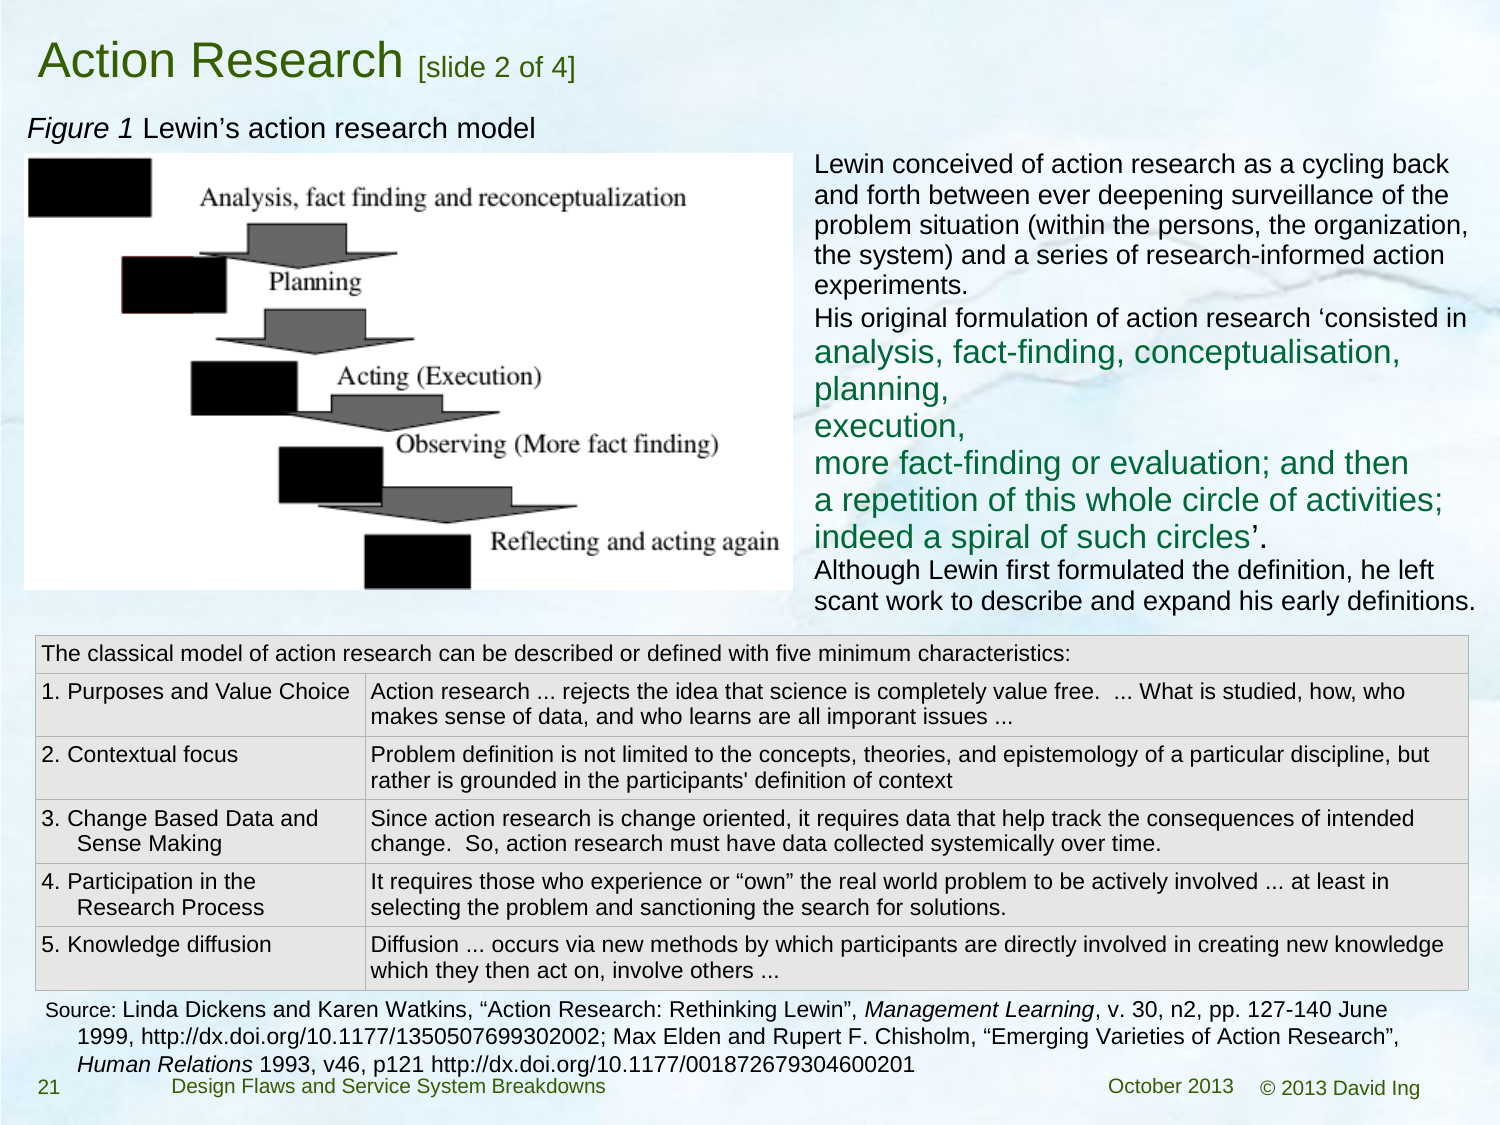

# Action Research [slide 2 of 4]
Figure 1 Lewin’s action research model
Lewin conceived of action research as a cycling back and forth between ever deepening surveillance of the problem situation (within the persons, the organization, the system) and a series of research-informed action experiments.
His original formulation of action research ‘consisted in
analysis, fact-finding, conceptualisation,
planning,
execution,
more fact-finding or evaluation; and then
a repetition of this whole circle of activities; indeed a spiral of such circles’.
Although Lewin first formulated the definition, he left scant work to describe and expand his early definitions.
| The classical model of action research can be described or defined with five minimum characteristics: | |
| --- | --- |
| 1. Purposes and Value Choice | Action research ... rejects the idea that science is completely value free. ... What is studied, how, who makes sense of data, and who learns are all imporant issues ... |
| 2. Contextual focus | Problem definition is not limited to the concepts, theories, and epistemology of a particular discipline, but rather is grounded in the participants' definition of context |
| 3. Change Based Data and Sense Making | Since action research is change oriented, it requires data that help track the consequences of intended change. So, action research must have data collected systemically over time. |
| 4. Participation in the Research Process | It requires those who experience or “own” the real world problem to be actively involved ... at least in selecting the problem and sanctioning the search for solutions. |
| 5. Knowledge diffusion | Diffusion ... occurs via new methods by which participants are directly involved in creating new knowledge which they then act on, involve others ... |
Source: Linda Dickens and Karen Watkins, “Action Research: Rethinking Lewin”, Management Learning, v. 30, n2, pp. 127-140 June 1999, http://dx.doi.org/10.1177/1350507699302002; Max Elden and Rupert F. Chisholm, “Emerging Varieties of Action Research”, Human Relations 1993, v46, p121 http://dx.doi.org/10.1177/001872679304600201
Design Flaws and Service System Breakdowns
October 2013
21